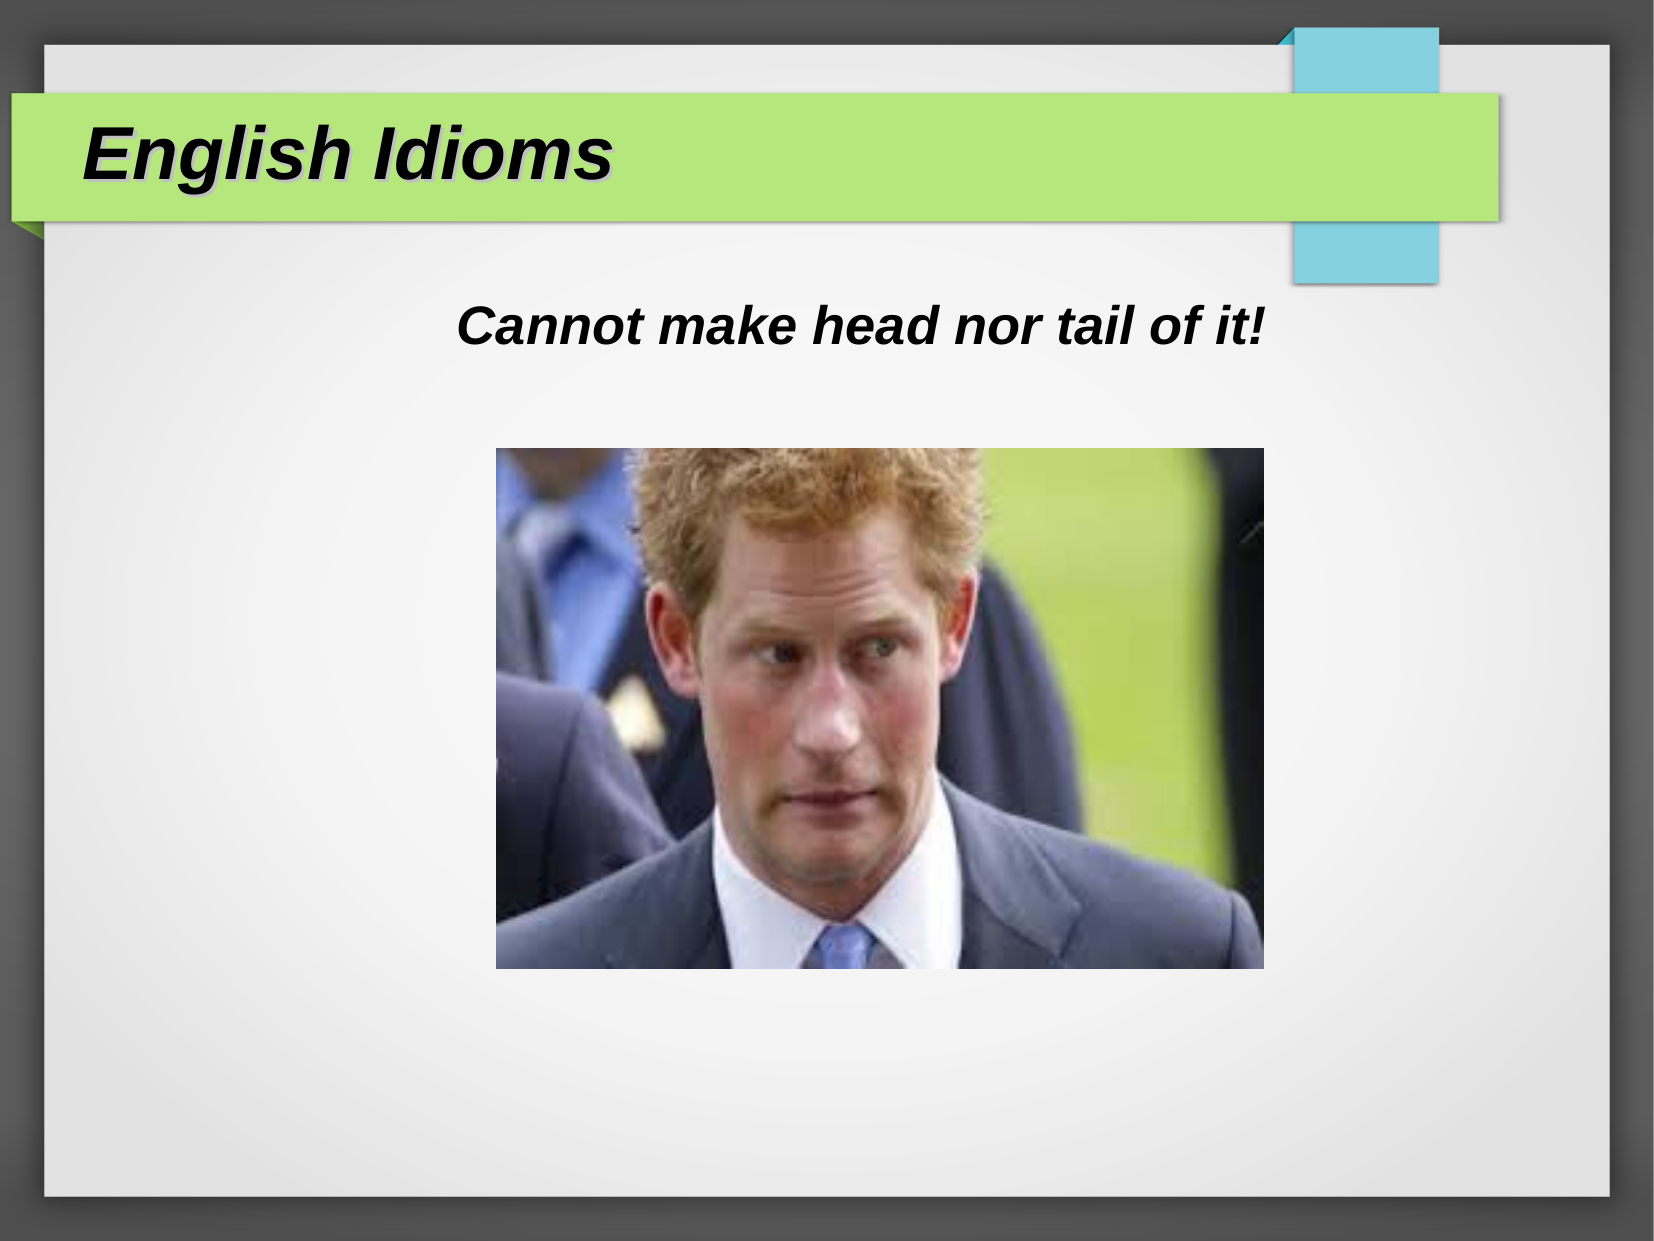

# English Idioms
Cannot make head nor tail of it!